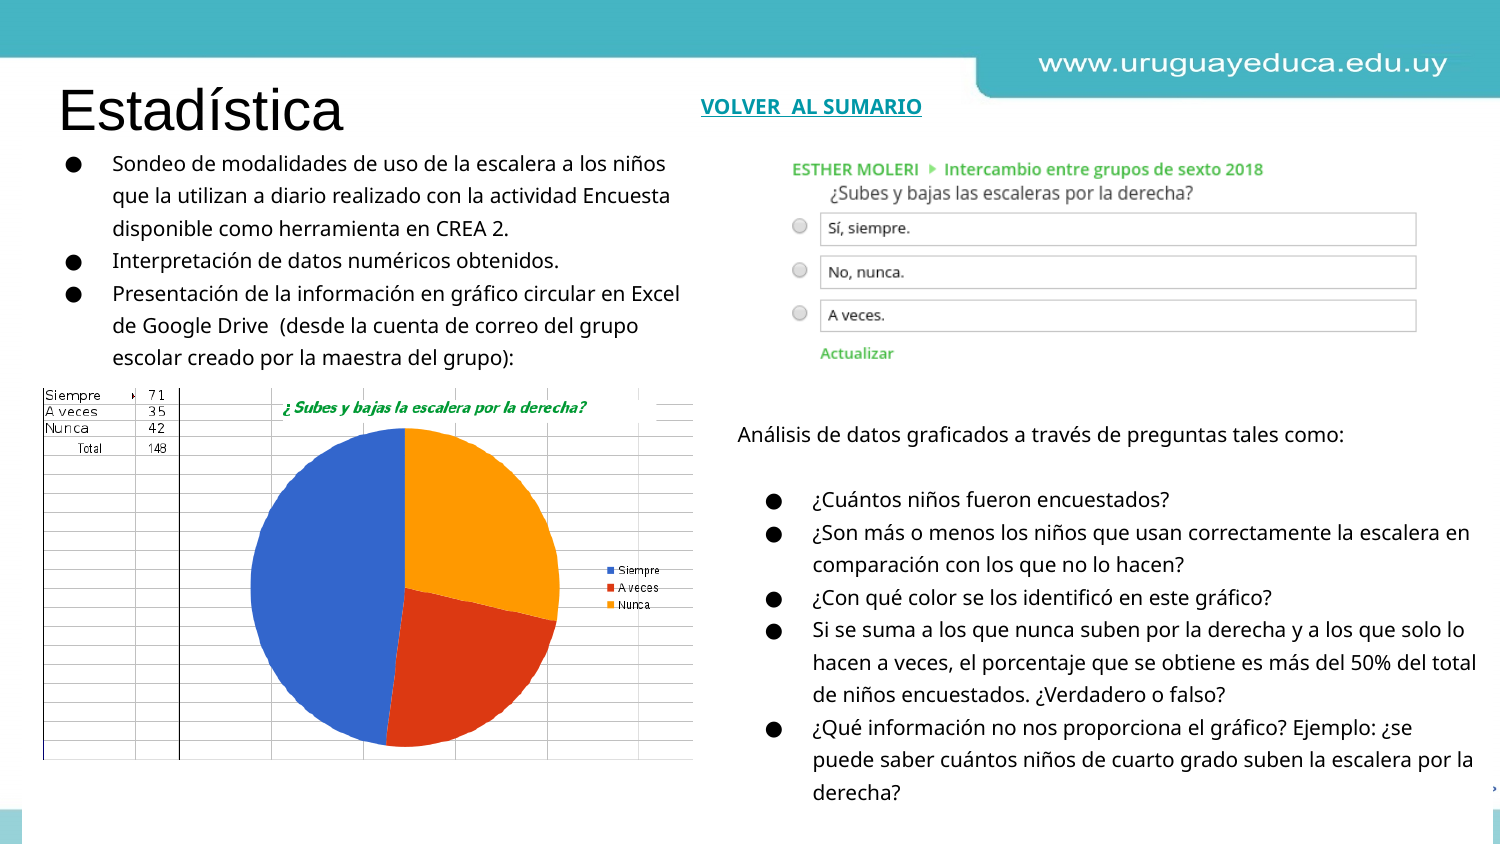

# Estadística
VOLVER AL SUMARIO
| Sondeo de modalidades de uso de la escalera a los niños que la utilizan a diario realizado con la actividad Encuesta disponible como herramienta en CREA 2. Interpretación de datos numéricos obtenidos. Presentación de la información en gráfico circular en Excel de Google Drive (desde la cuenta de correo del grupo escolar creado por la maestra del grupo): | |
| --- | --- |
| | Análisis de datos graficados a través de preguntas tales como: ¿Cuántos niños fueron encuestados? ¿Son más o menos los niños que usan correctamente la escalera en comparación con los que no lo hacen? ¿Con qué color se los identificó en este gráfico? Si se suma a los que nunca suben por la derecha y a los que solo lo hacen a veces, el porcentaje que se obtiene es más del 50% del total de niños encuestados. ¿Verdadero o falso? ¿Qué información no nos proporciona el gráfico? Ejemplo: ¿se puede saber cuántos niños de cuarto grado suben la escalera por la derecha? |